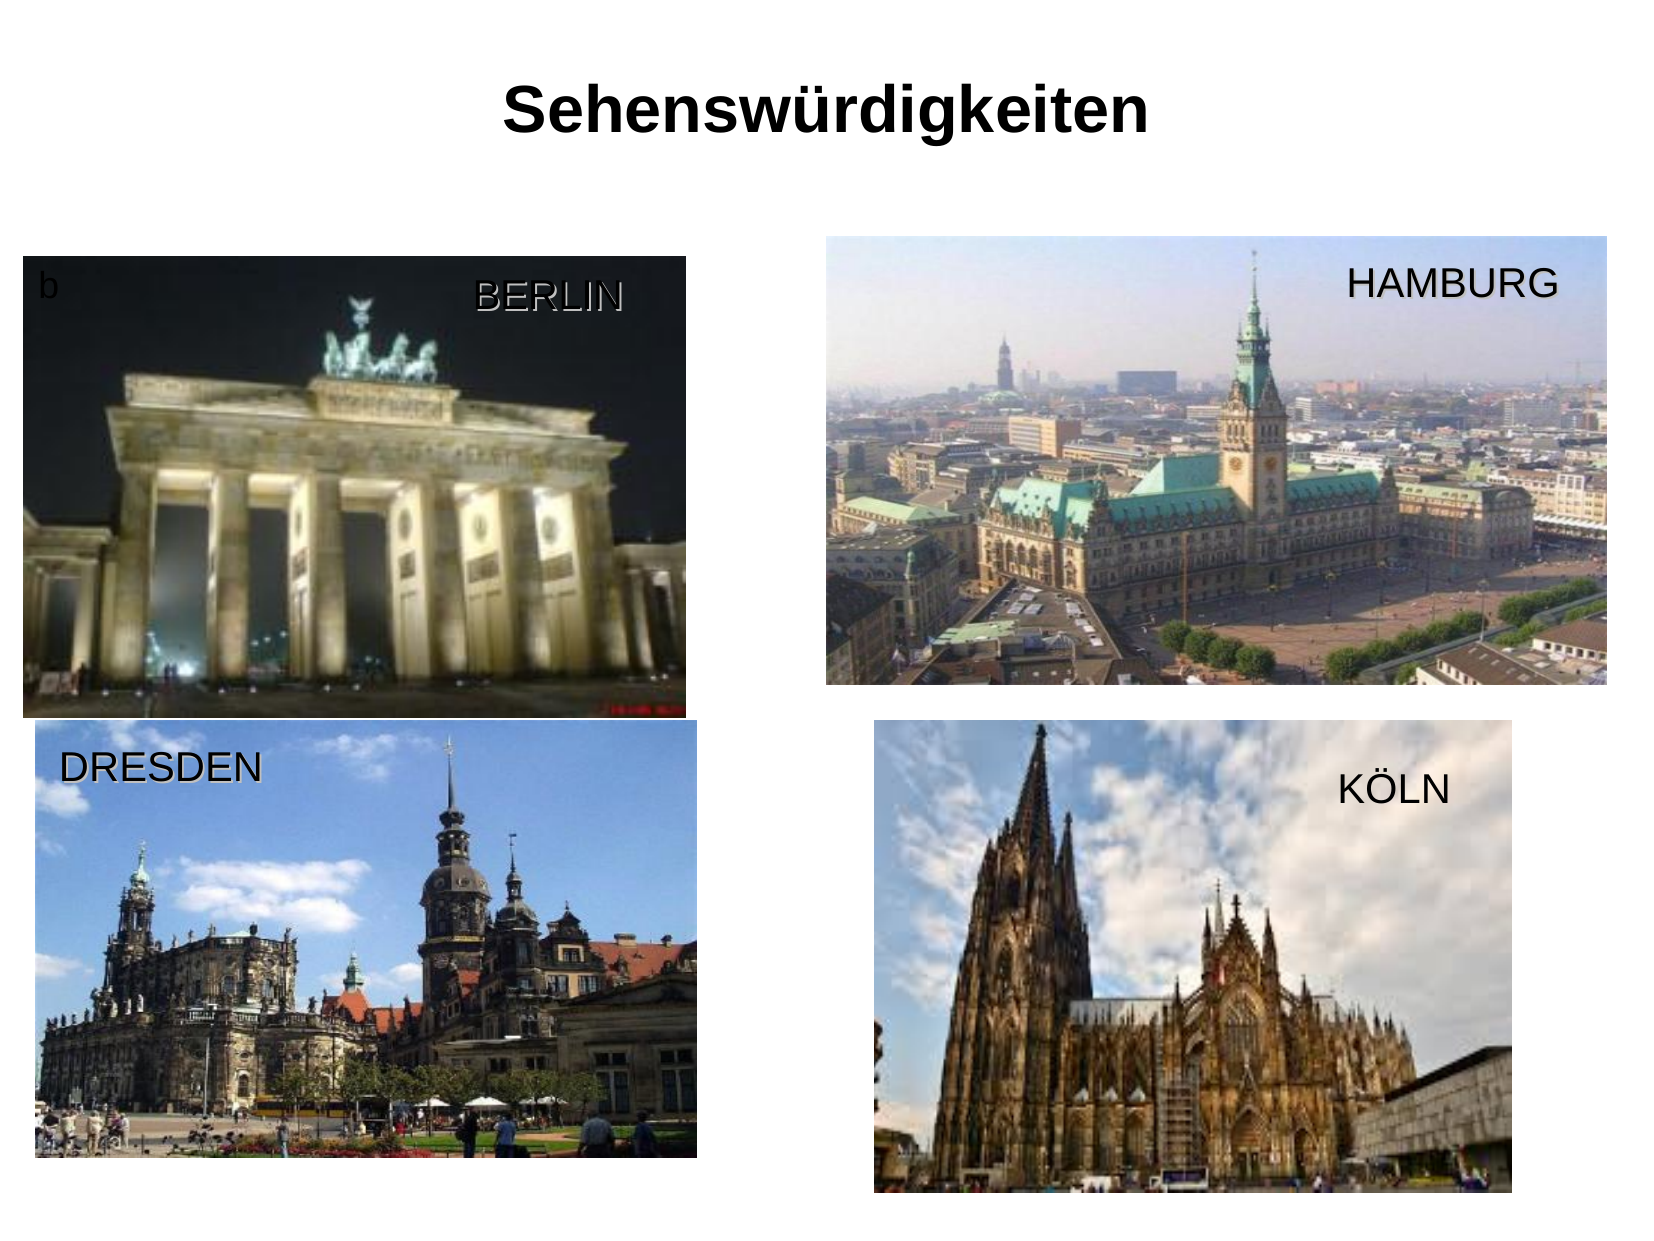

# Sehenswürdigkeiten
b
HAMBURG
BERLIN
 KÖLN
DRESDEN